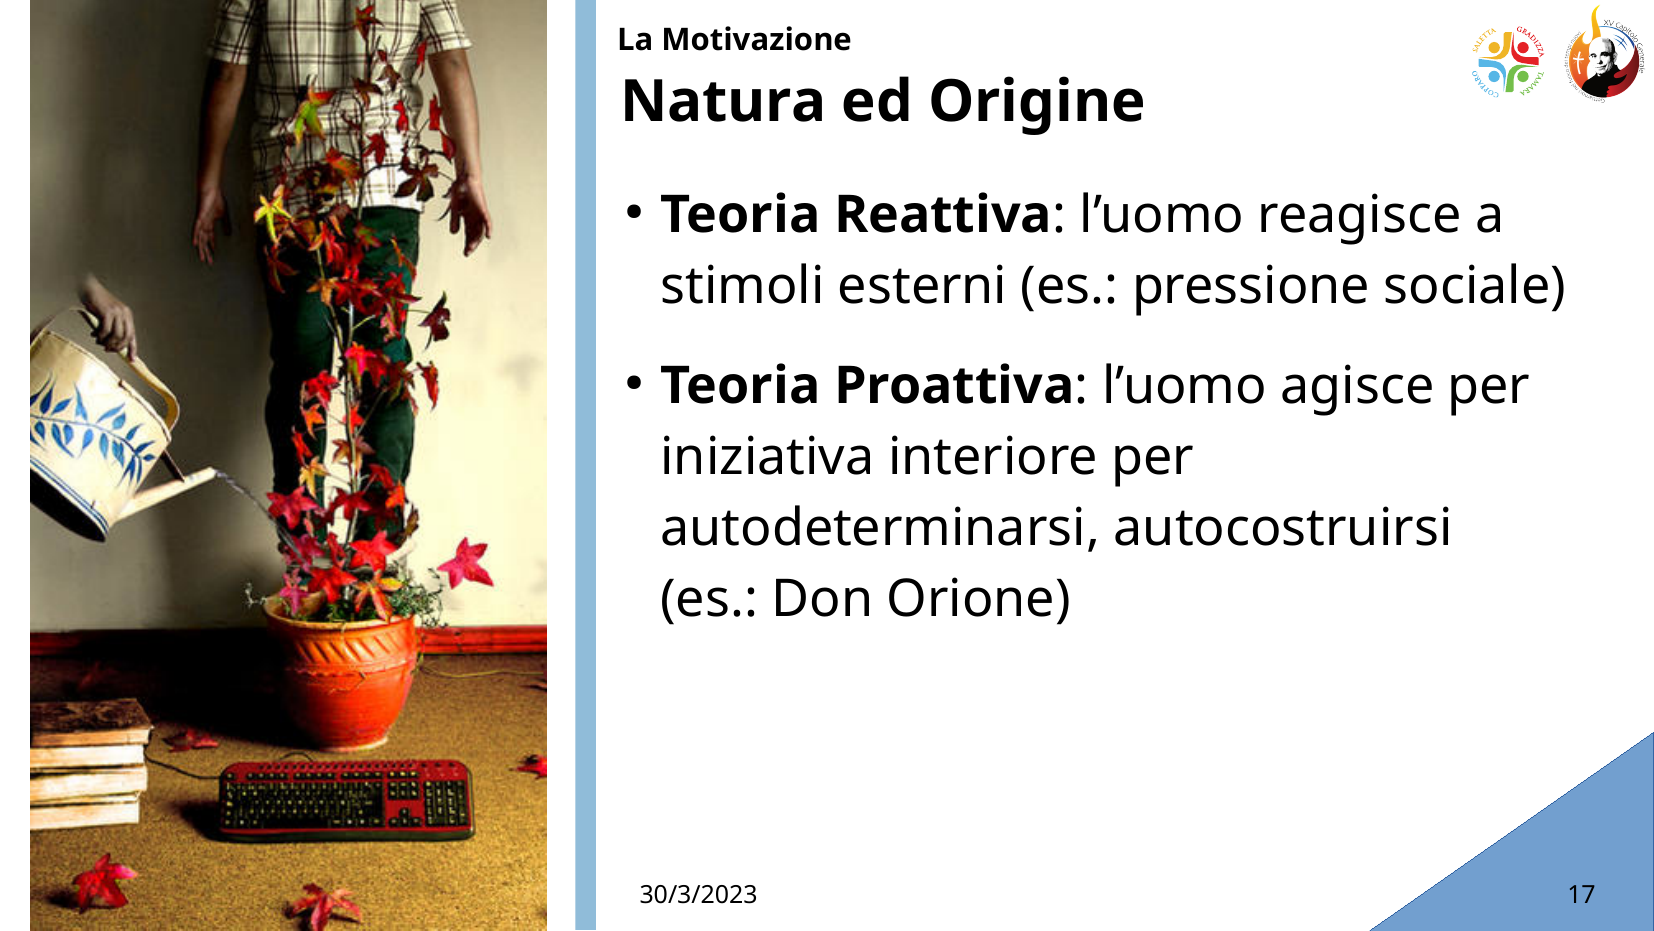

La Motivazione
Natura ed Origine
# Teoria Reattiva: l’uomo reagisce a stimoli esterni (es.: pressione sociale)
Teoria Proattiva: l’uomo agisce per iniziativa interiore per autodeterminarsi, autocostruirsi
(es.: Don Orione)